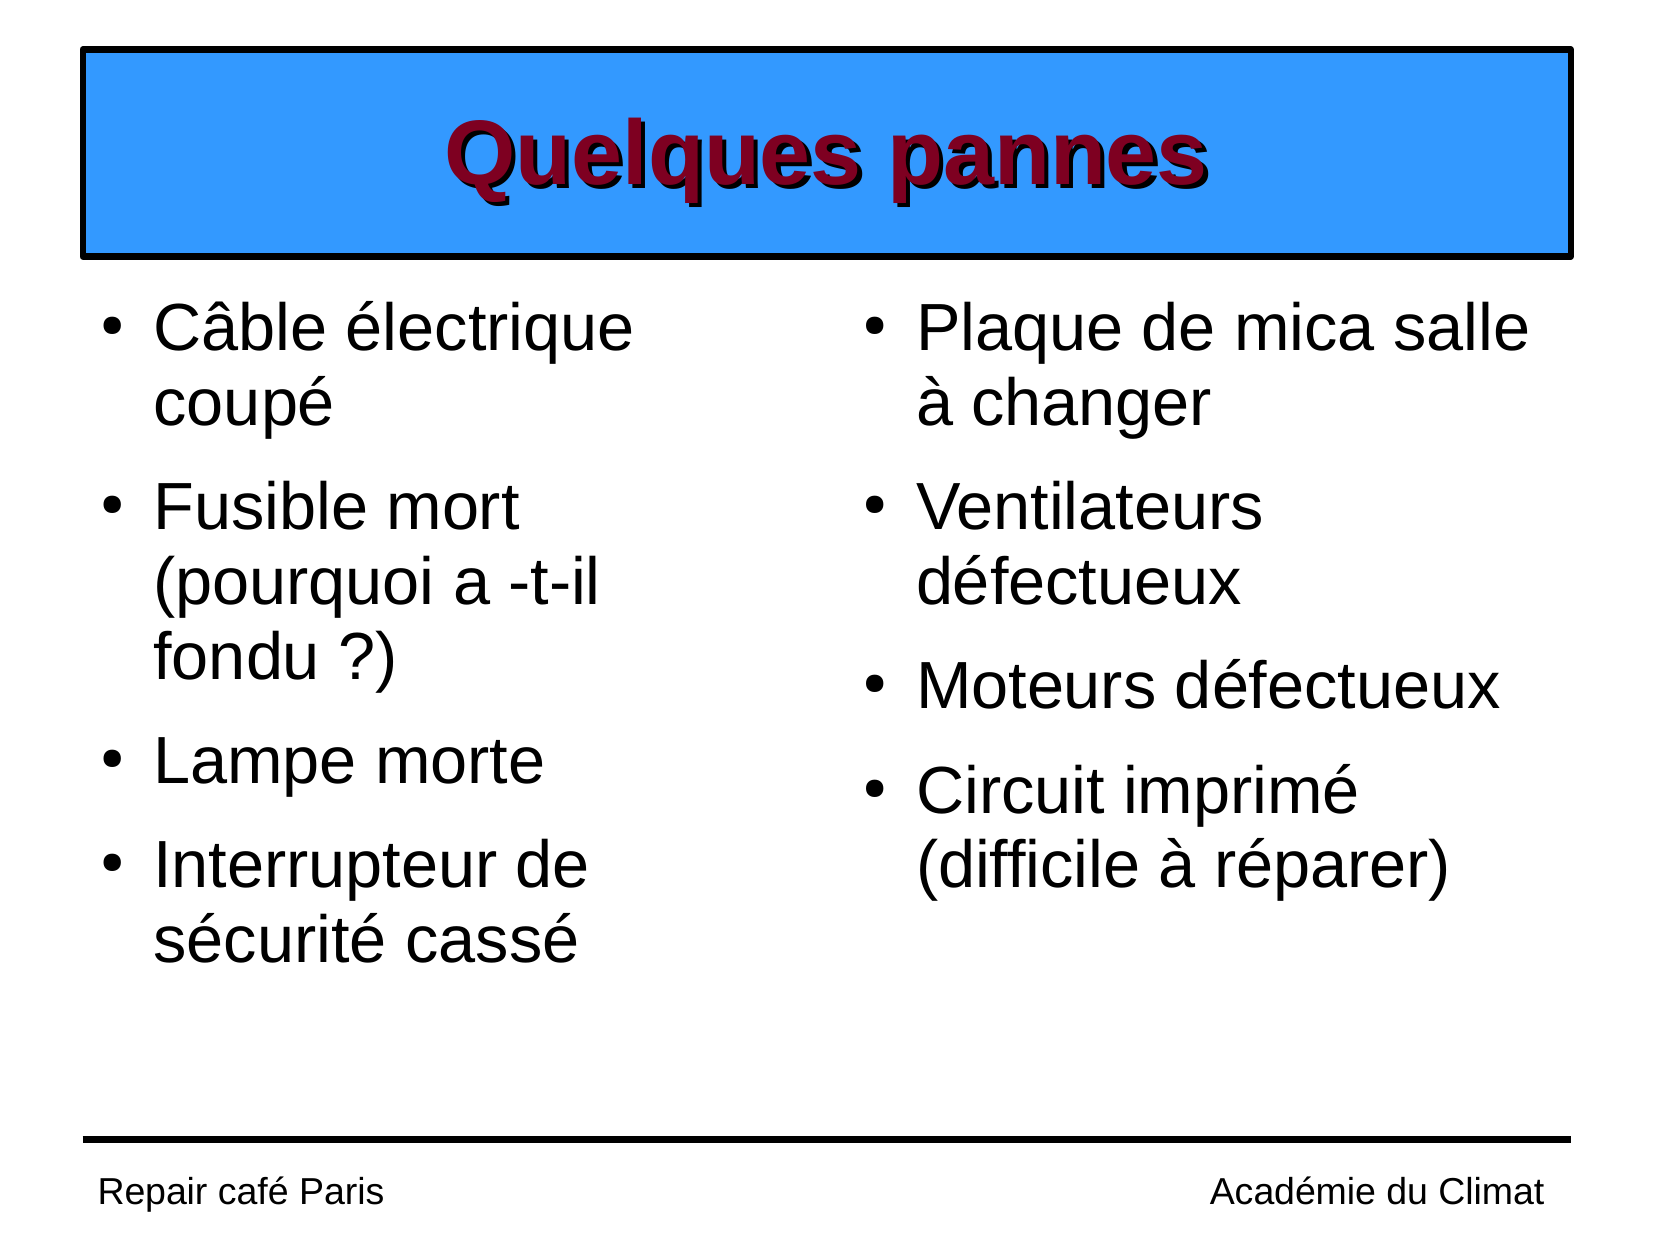

# Quelques pannes
Câble électrique coupé
Fusible mort (pourquoi a -t-il fondu ?)
Lampe morte
Interrupteur de sécurité cassé
Plaque de mica salle à changer
Ventilateurs défectueux
Moteurs défectueux
Circuit imprimé (difficile à réparer)
Repair café Paris	Académie du Climat